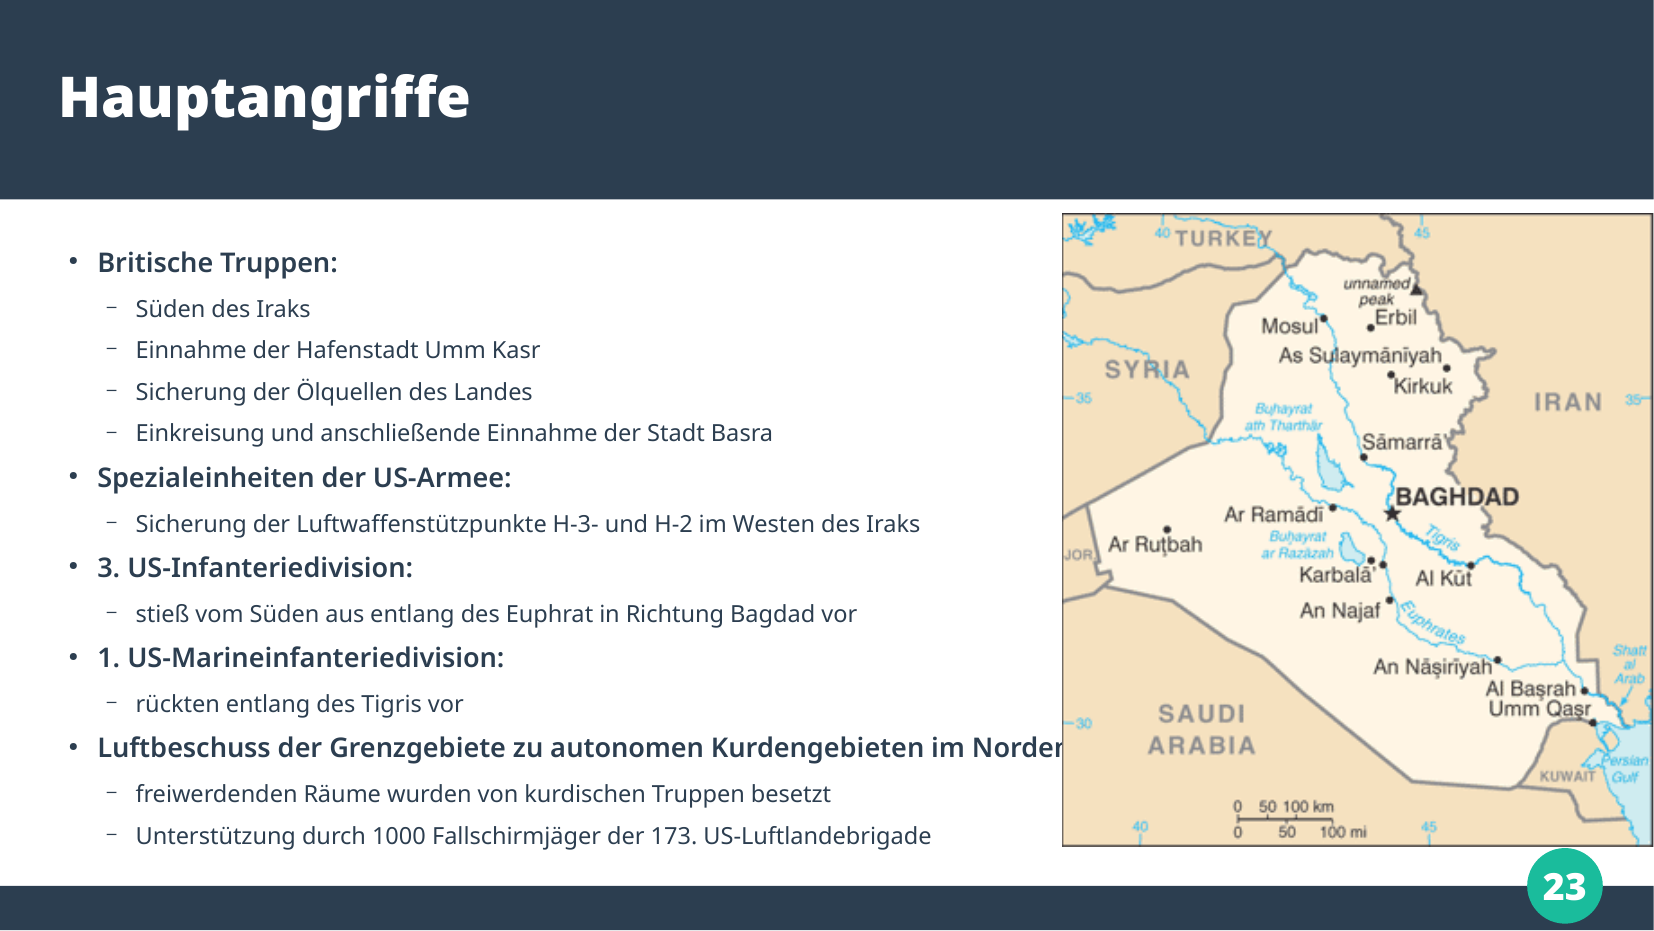

# Hauptangriffe
Britische Truppen:
Süden des Iraks
Einnahme der Hafenstadt Umm Kasr
Sicherung der Ölquellen des Landes
Einkreisung und anschließende Einnahme der Stadt Basra
Spezialeinheiten der US-Armee:
Sicherung der Luftwaffenstützpunkte H-3- und H-2 im Westen des Iraks
3. US-Infanteriedivision:
stieß vom Süden aus entlang des Euphrat in Richtung Bagdad vor
1. US-Marineinfanteriedivision:
rückten entlang des Tigris vor
Luftbeschuss der Grenzgebiete zu autonomen Kurdengebieten im Norden
freiwerdenden Räume wurden von kurdischen Truppen besetzt
Unterstützung durch 1000 Fallschirmjäger der 173. US-Luftlandebrigade